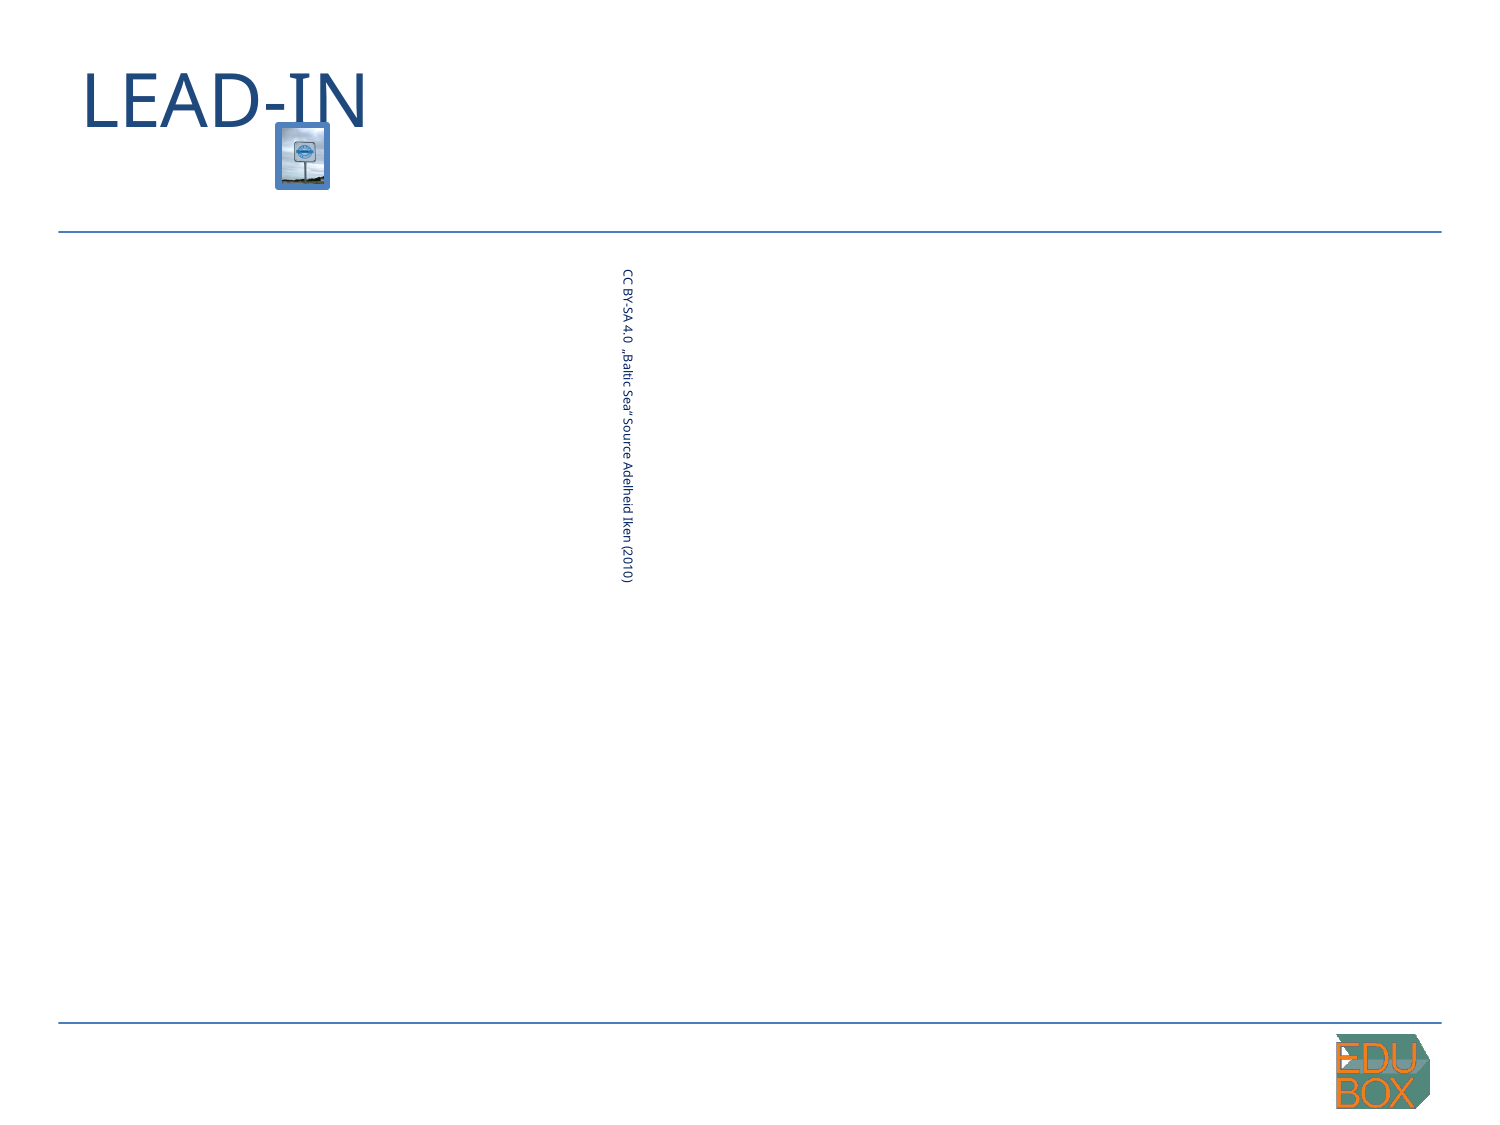

# LEAD-IN
CC BY-SA 4.0 „Baltic Sea“ Source Adelheid Iken (2010)